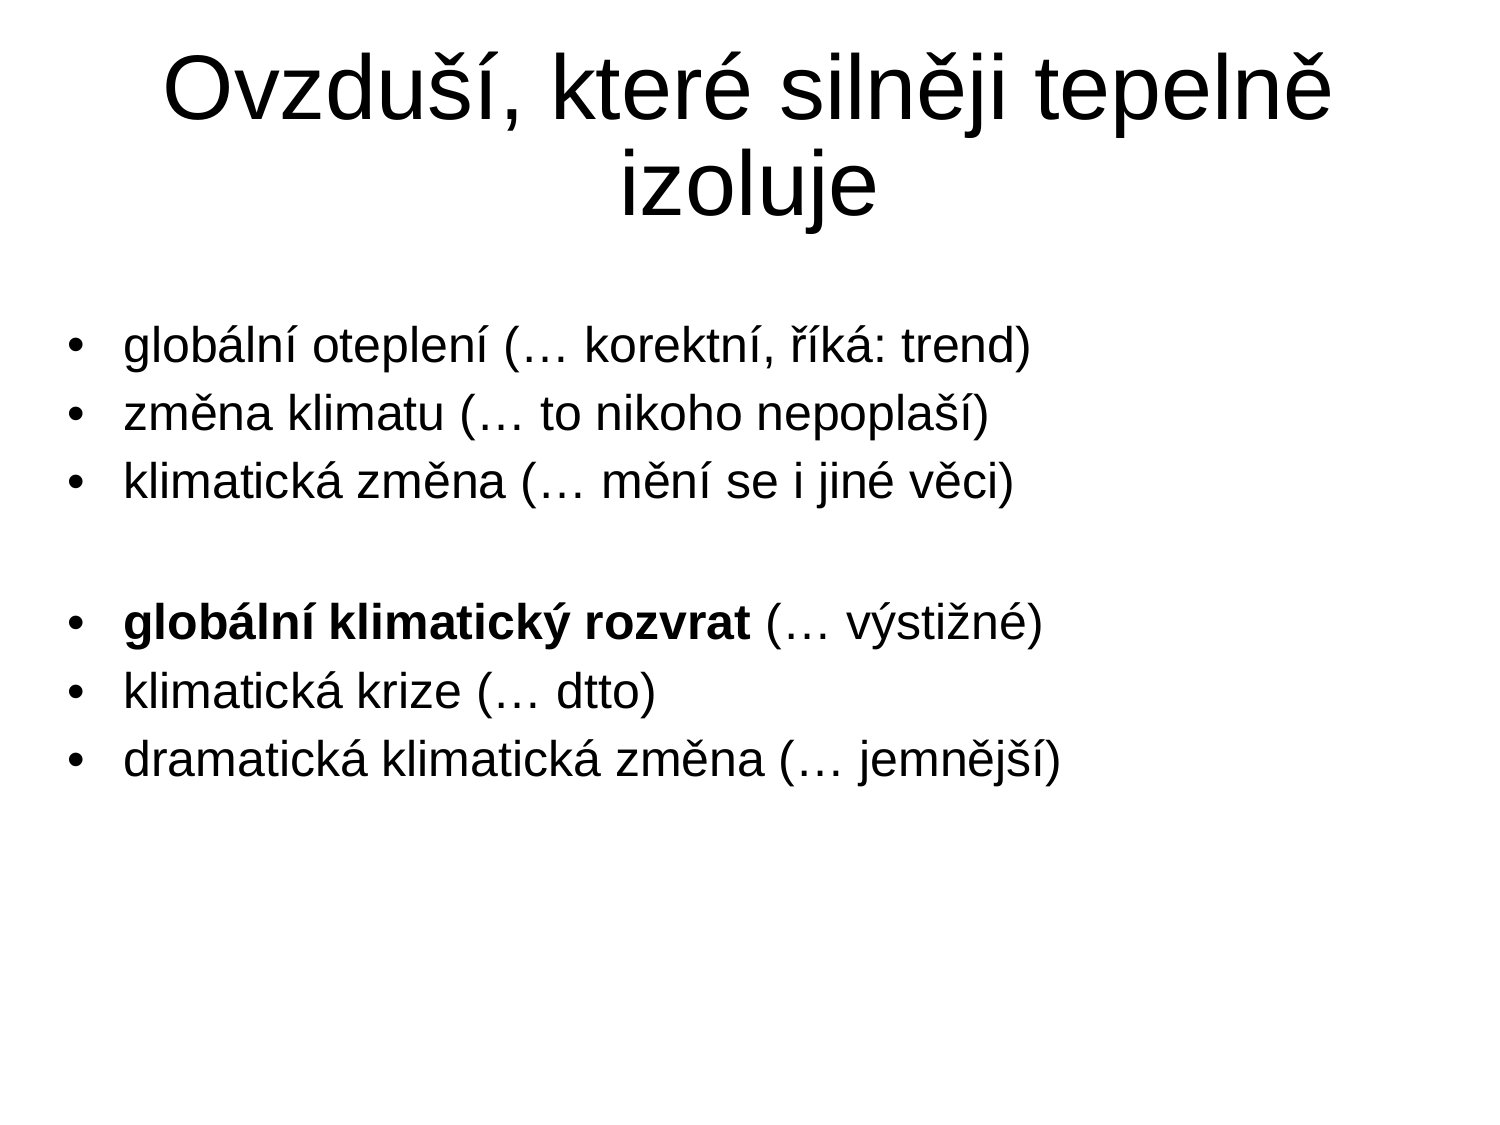

# Ovzduší, které silněji tepelně izoluje
globální oteplení (… korektní, říká: trend)
změna klimatu (… to nikoho nepoplaší)
klimatická změna (… mění se i jiné věci)
globální klimatický rozvrat (… výstižné)
klimatická krize (… dtto)
dramatická klimatická změna (… jemnější)